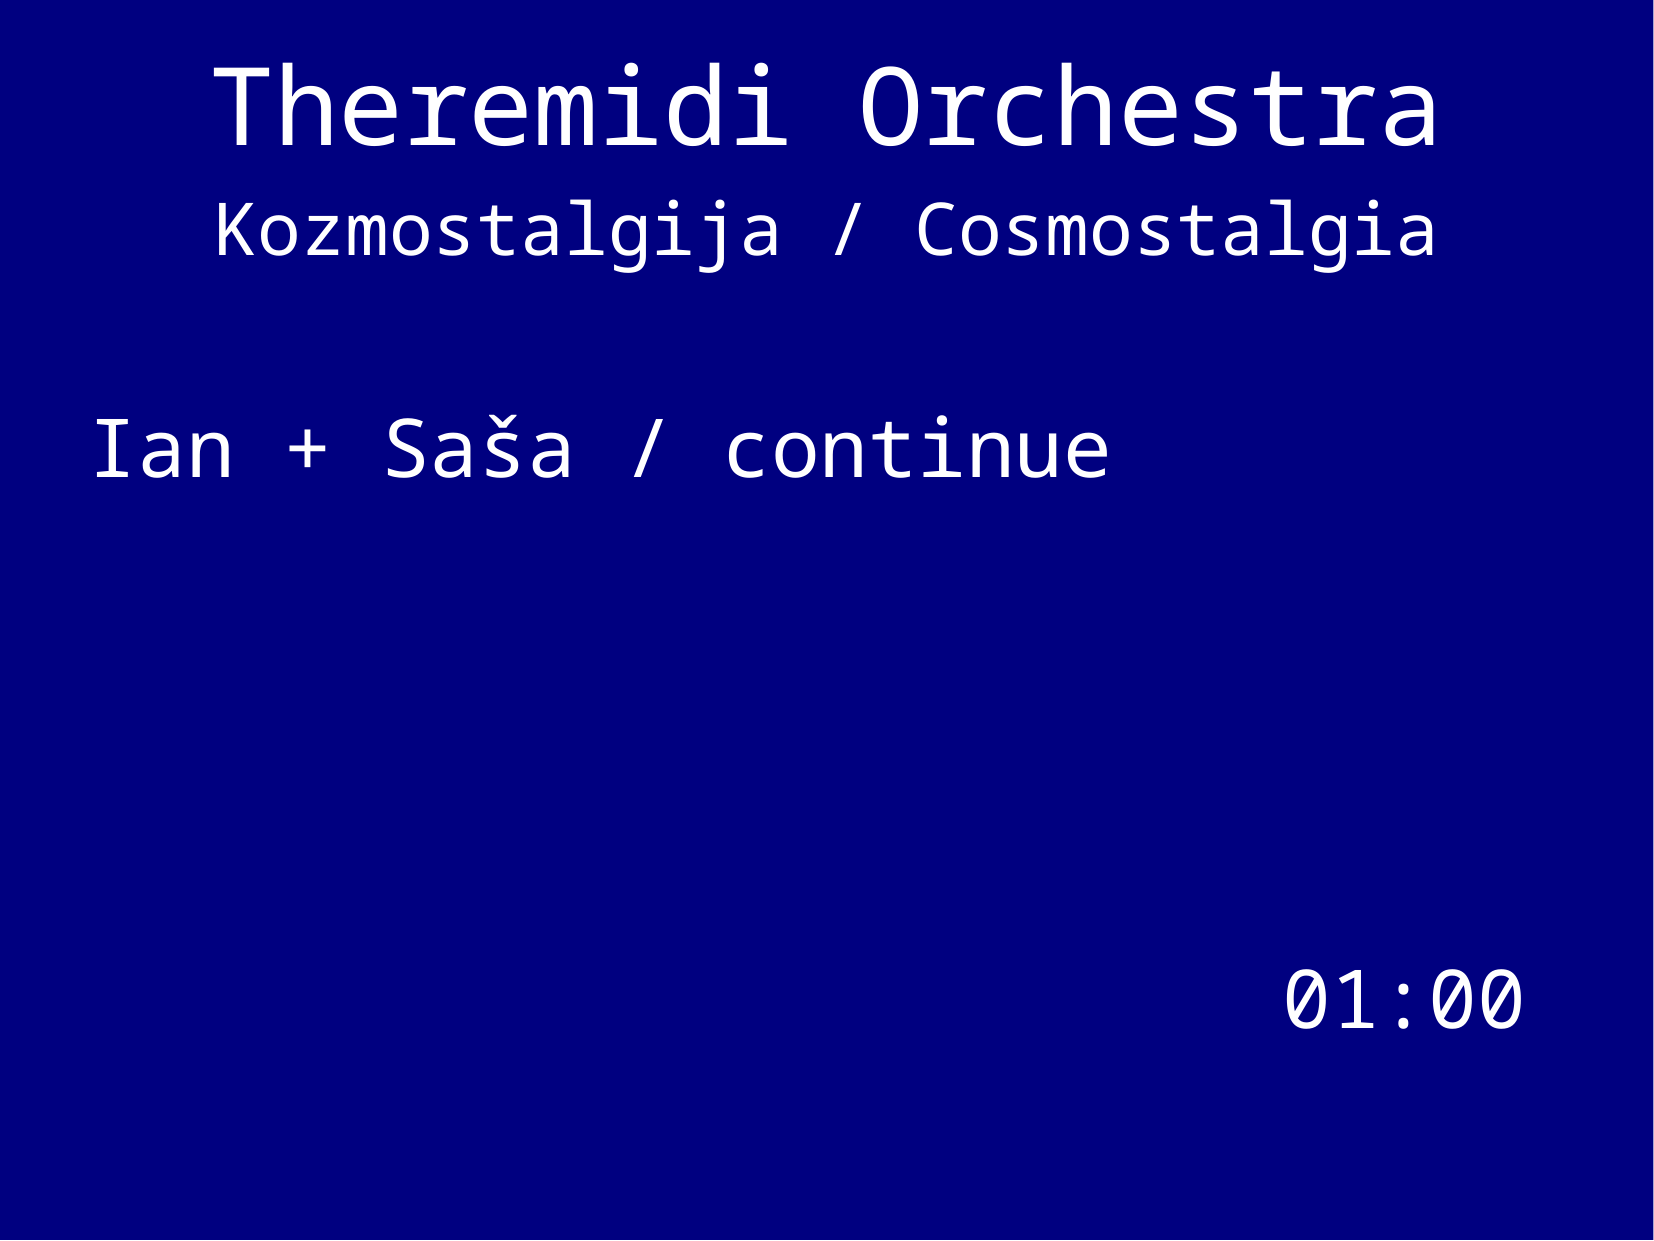

# Theremidi Orchestra Kozmostalgija / Cosmostalgia
Ian + Saša / continue
01:00